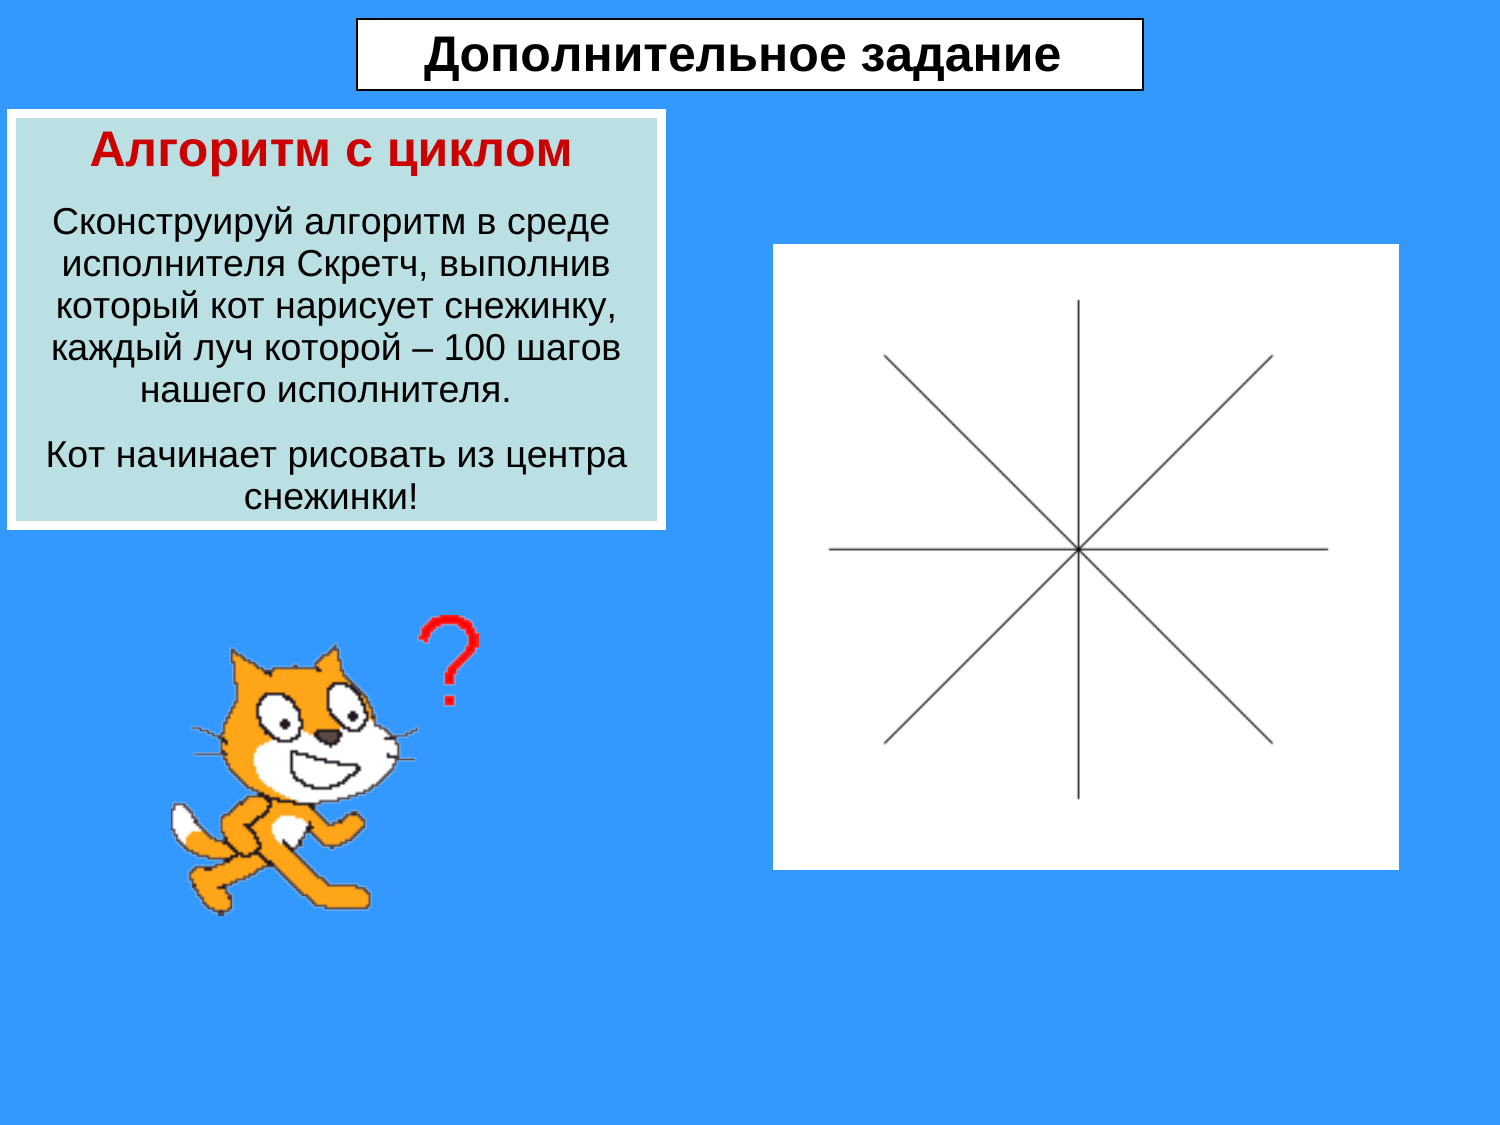

Дополнительное задание
Алгоритм с циклом
Сконструируй алгоритм в среде исполнителя Скретч, выполнив который кот нарисует снежинку, каждый луч которой – 100 шагов нашего исполнителя.
Кот начинает рисовать из центра снежинки!